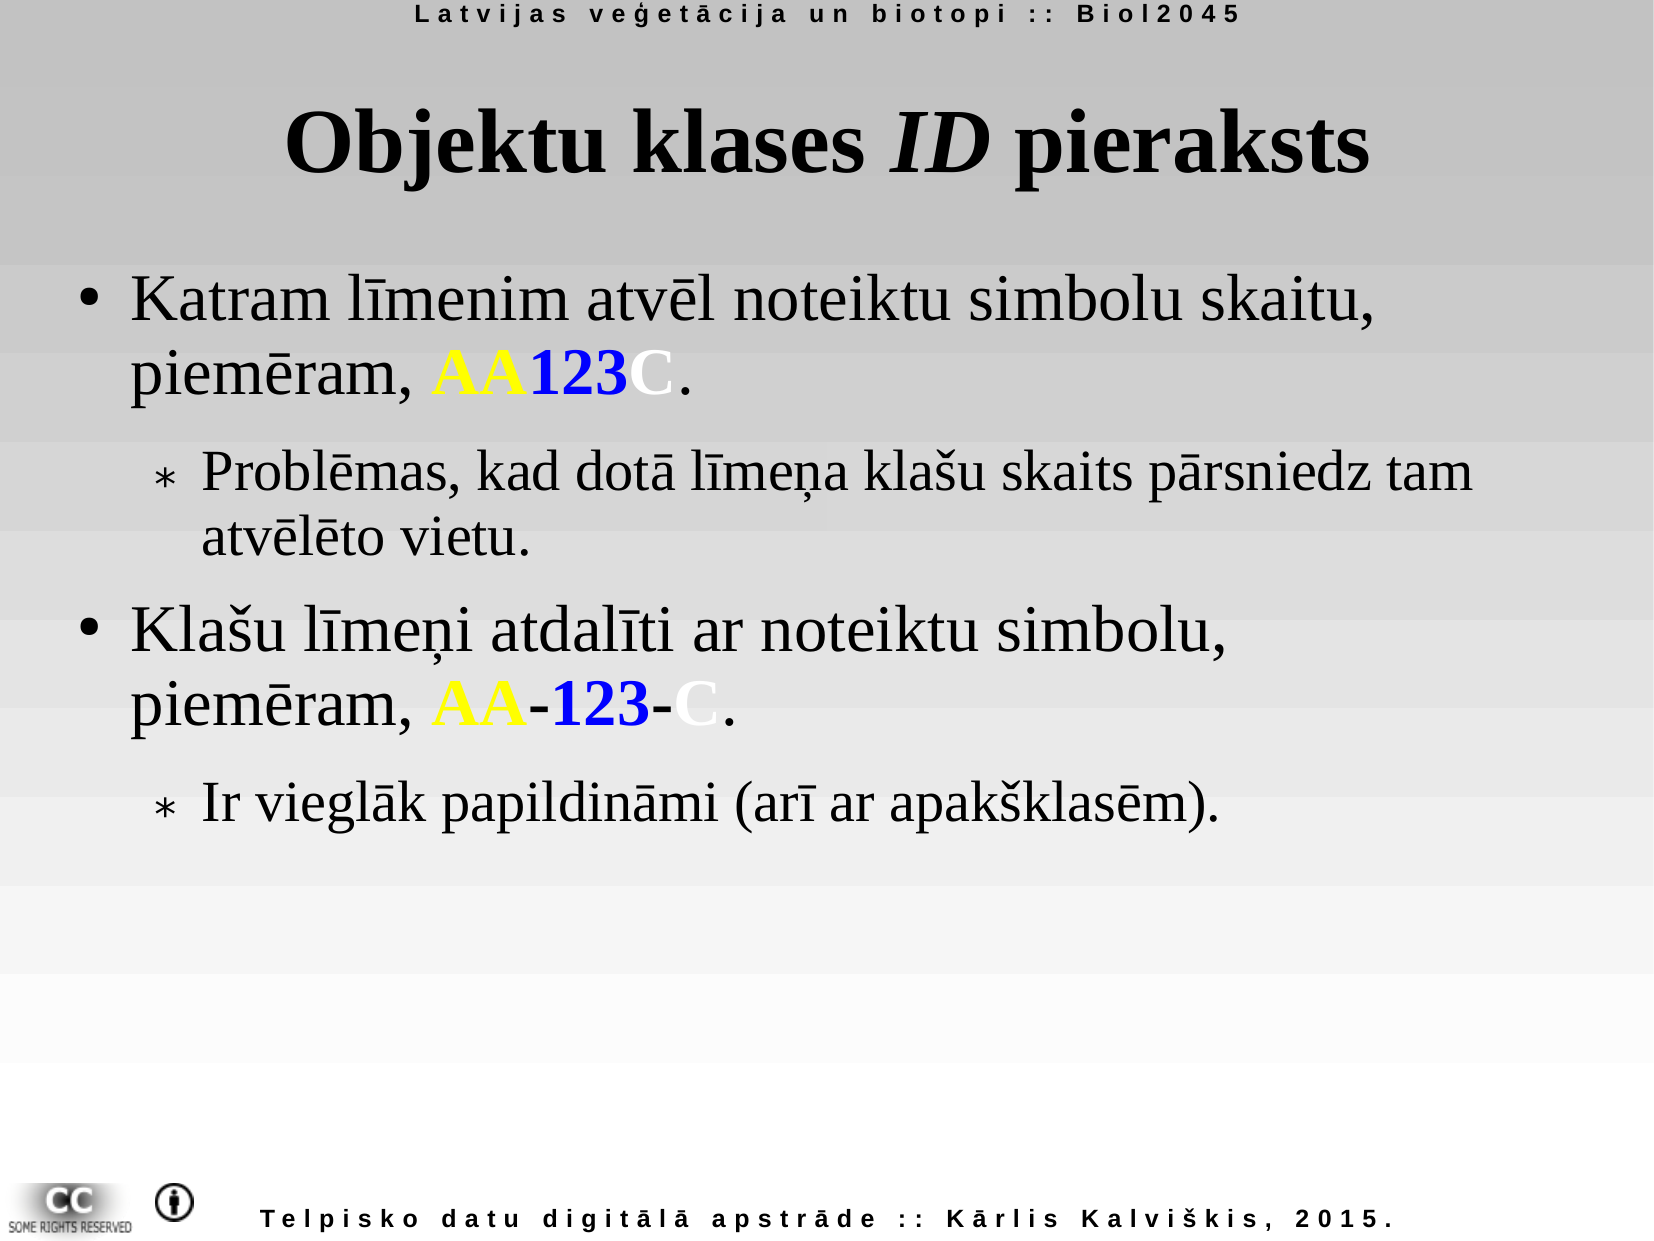

# Objektu klases ID pieraksts
Katram līmenim atvēl noteiktu simbolu skaitu,
piemēram, AA123C.
Problēmas, kad dotā līmeņa klašu skaits pārsniedz tam atvēlēto vietu.
Klašu līmeņi atdalīti ar noteiktu simbolu,
piemēram, AA-123-C.
Ir vieglāk papildināmi (arī ar apakšklasēm).